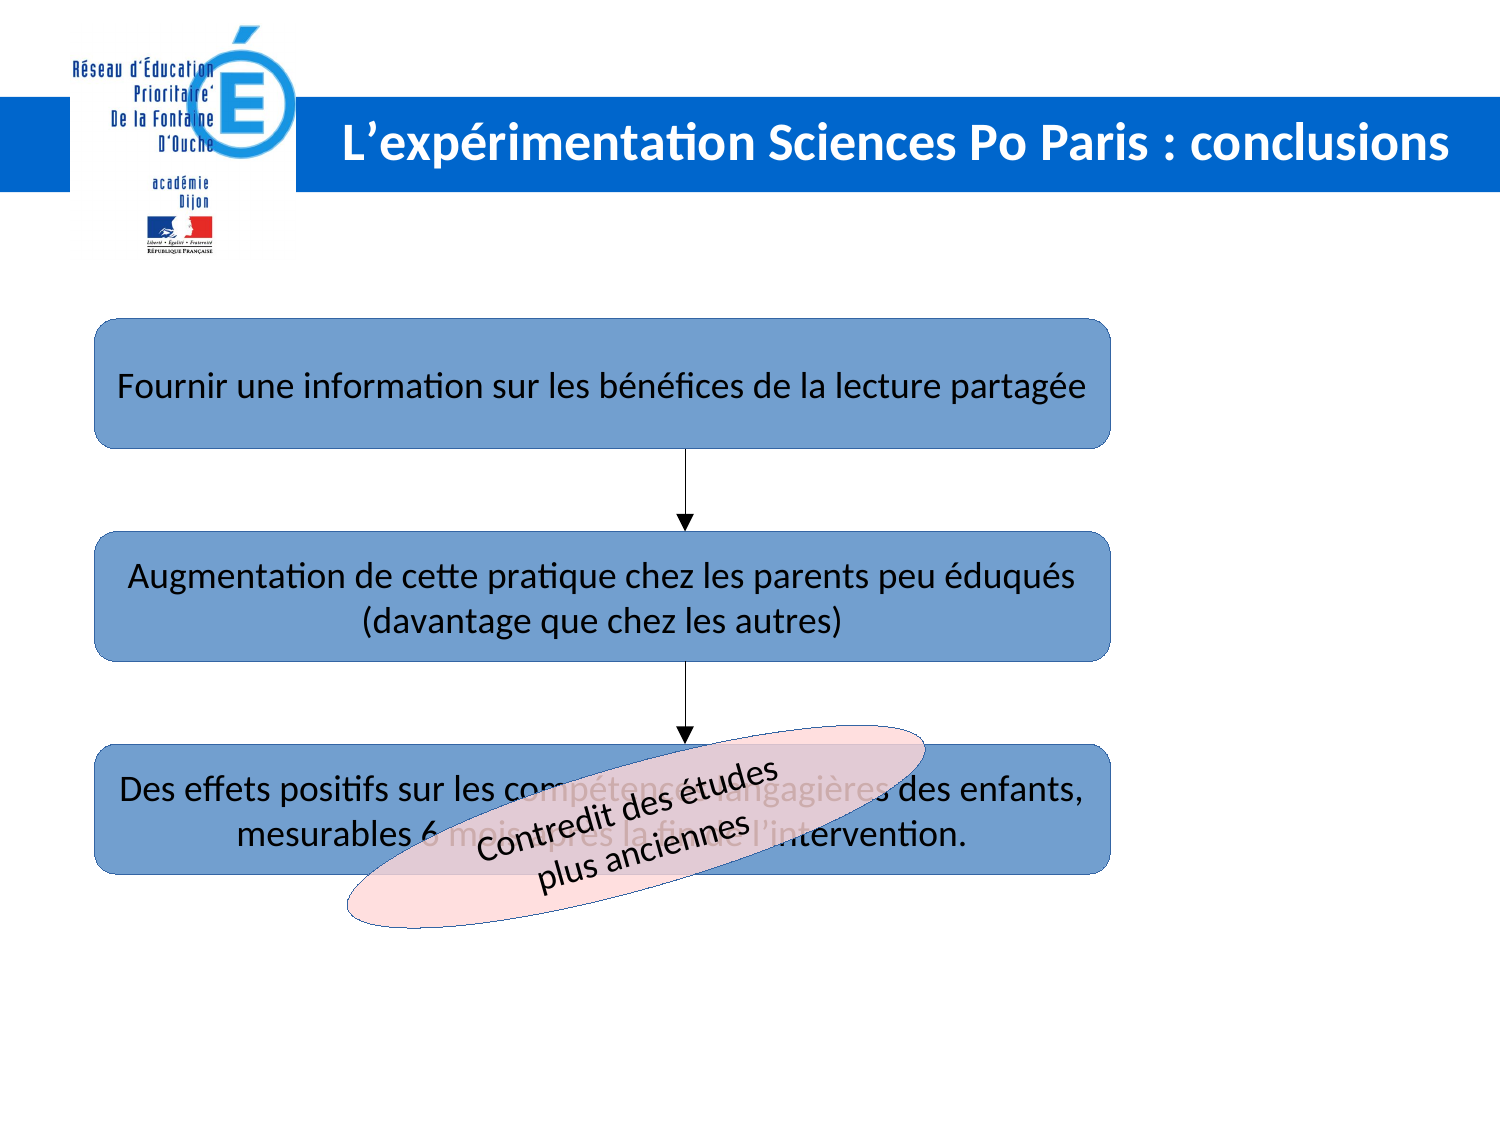

L’expérimentation Sciences Po Paris : conclusions
Fournir une information sur les bénéfices de la lecture partagée
Augmentation de cette pratique chez les parents peu éduqués
(davantage que chez les autres)
Des effets positifs sur les compétences langagières des enfants,
mesurables 6 mois après la fin de l’intervention.
Contredit des études
plus anciennes